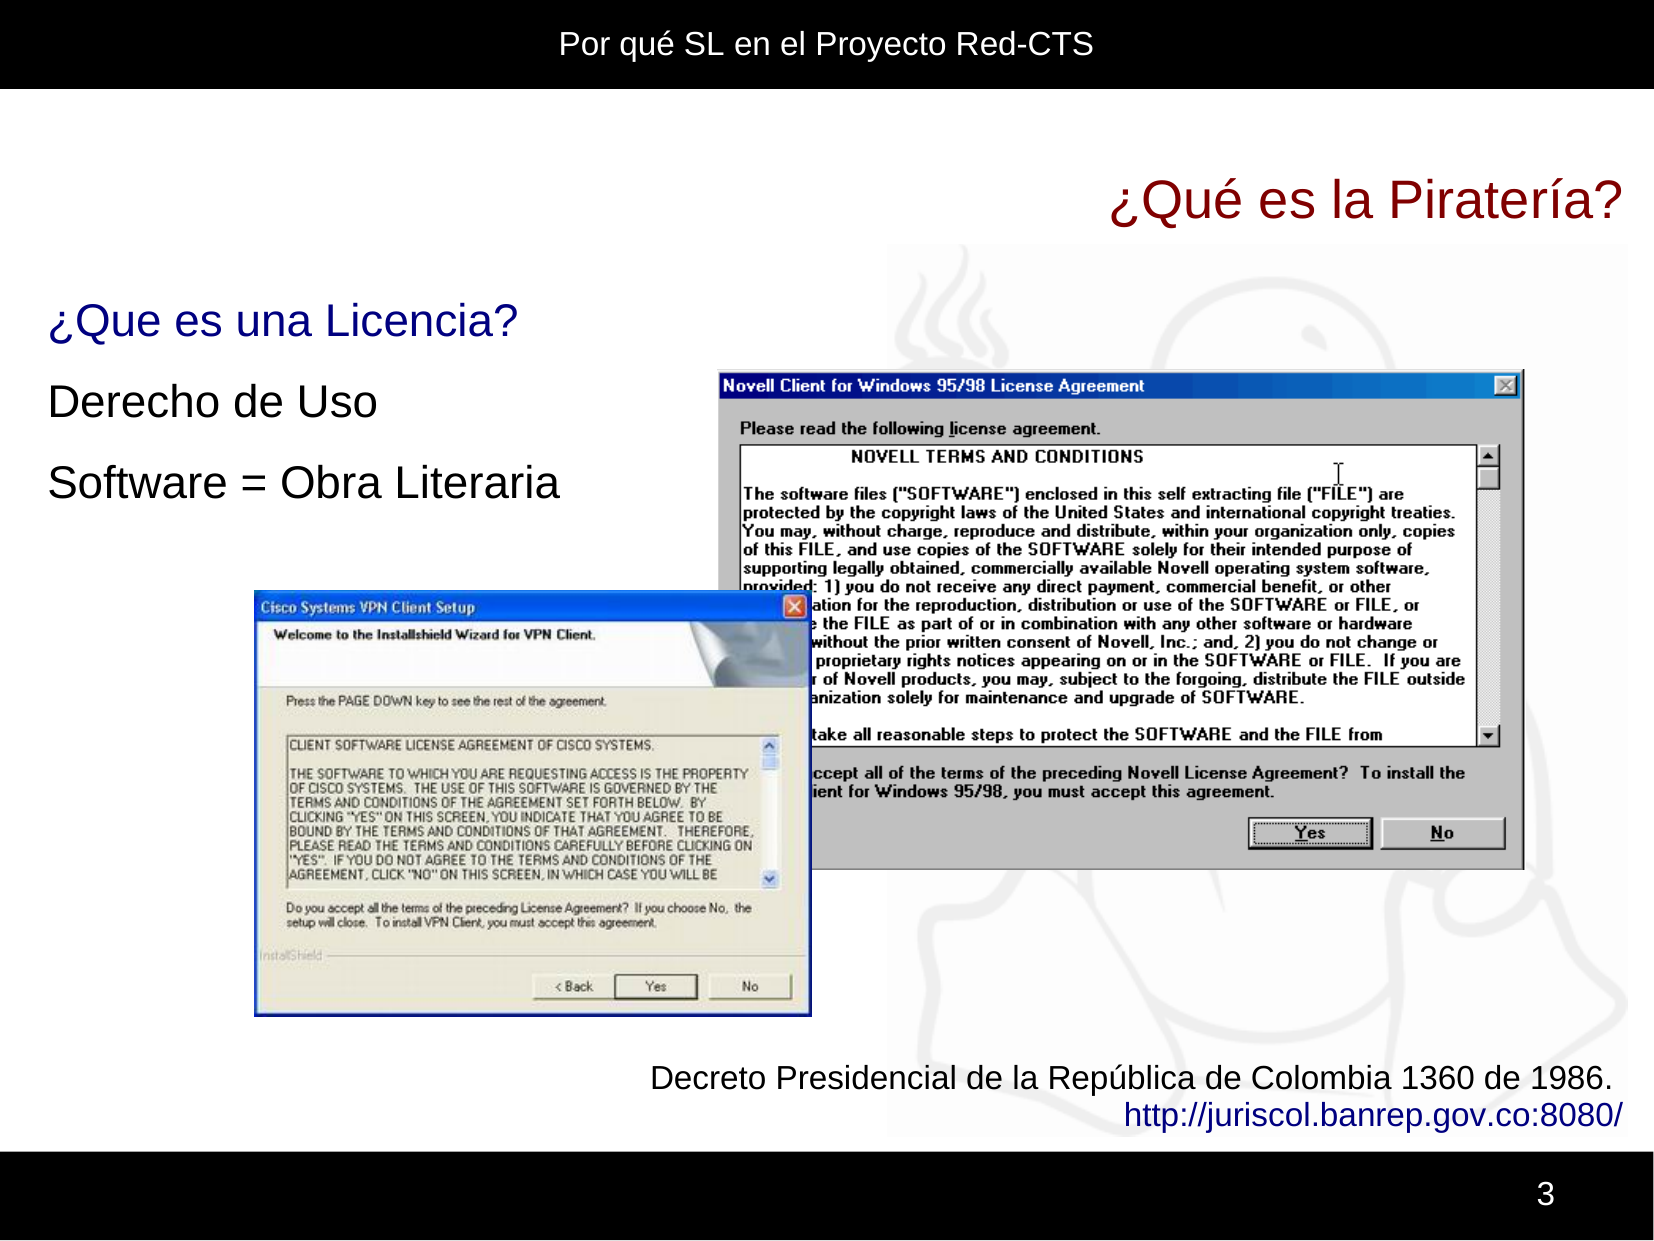

Por qué SL en el Proyecto Red-CTS
# ¿Qué es la Piratería?
¿Que es una Licencia?
Derecho de Uso
Software = Obra Literaria
Decreto Presidencial de la República de Colombia 1360 de 1986.
http://juriscol.banrep.gov.co:8080/